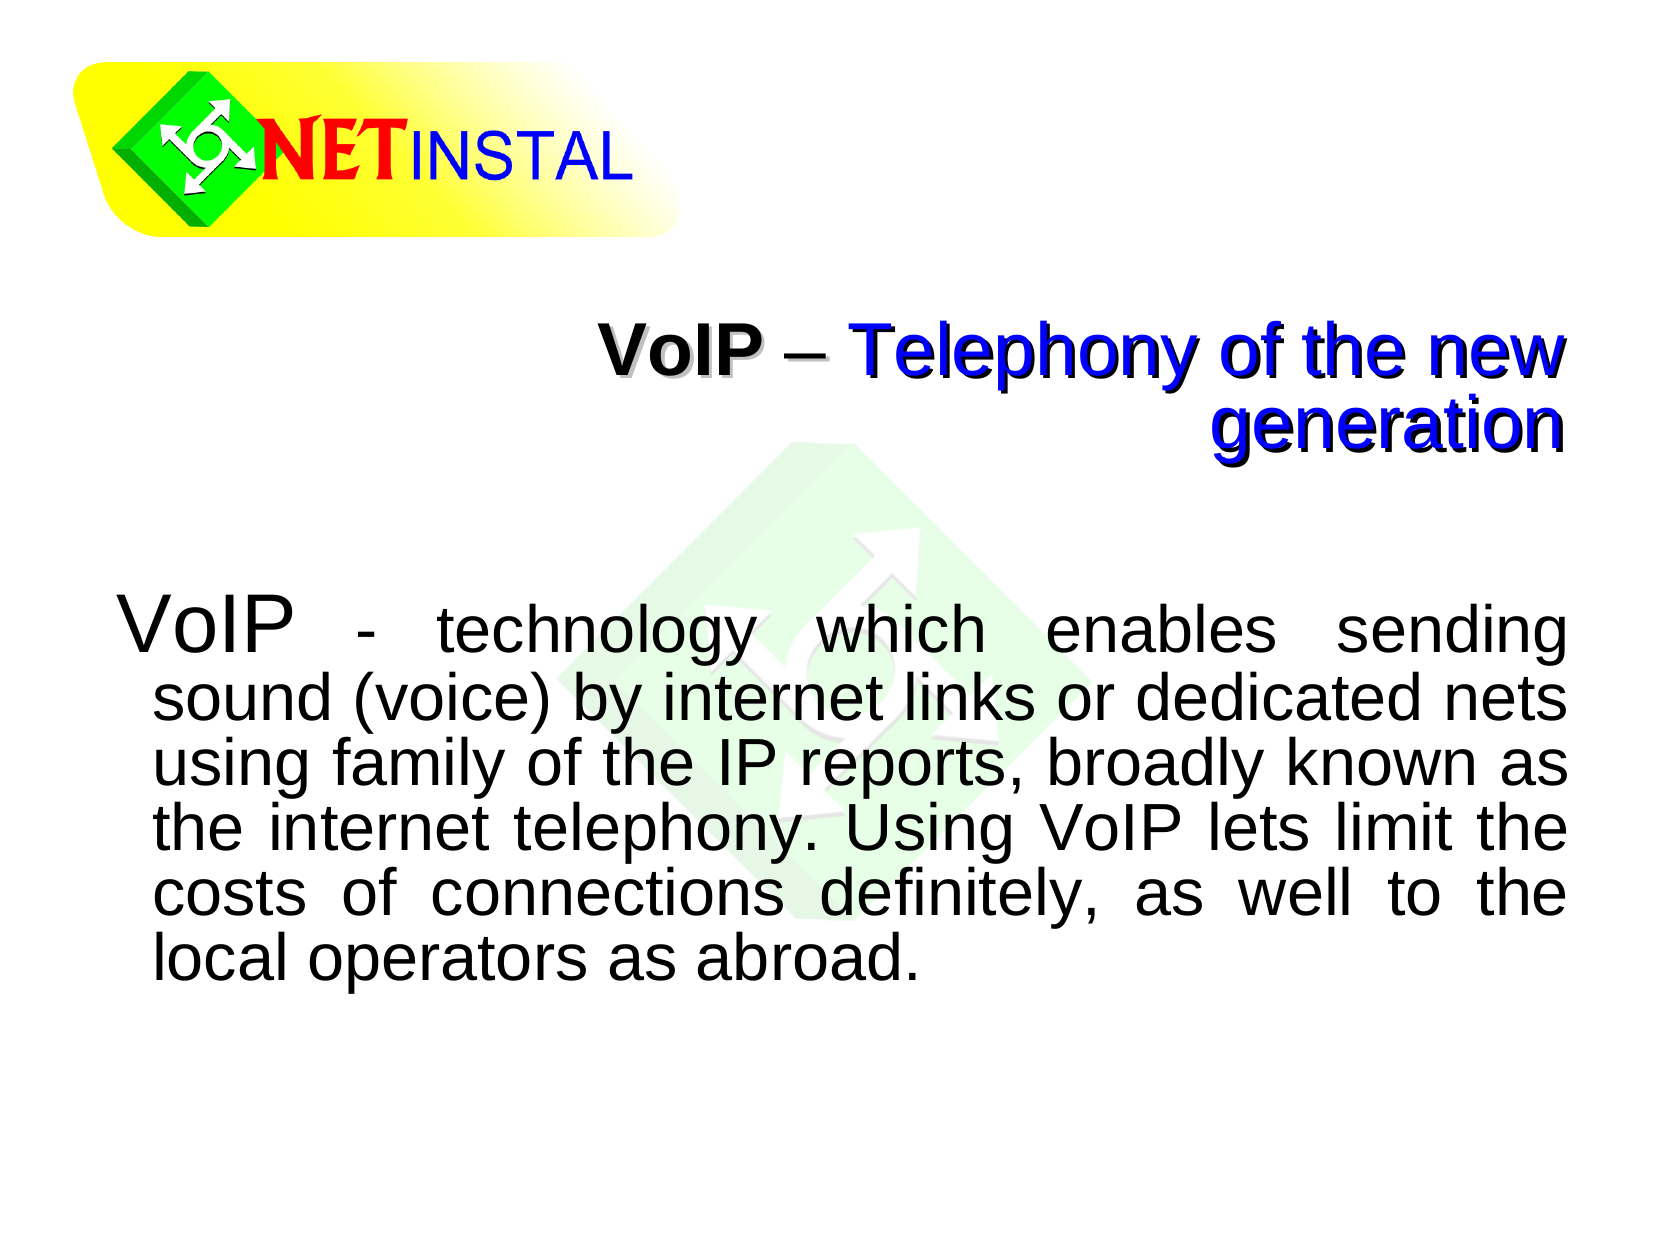

# VoIP – Telephony of the new generation
VoIP - technology which enables sending sound (voice) by internet links or dedicated nets using family of the IP reports, broadly known as the internet telephony. Using VoIP lets limit the costs of connections definitely, as well to the local operators as abroad.